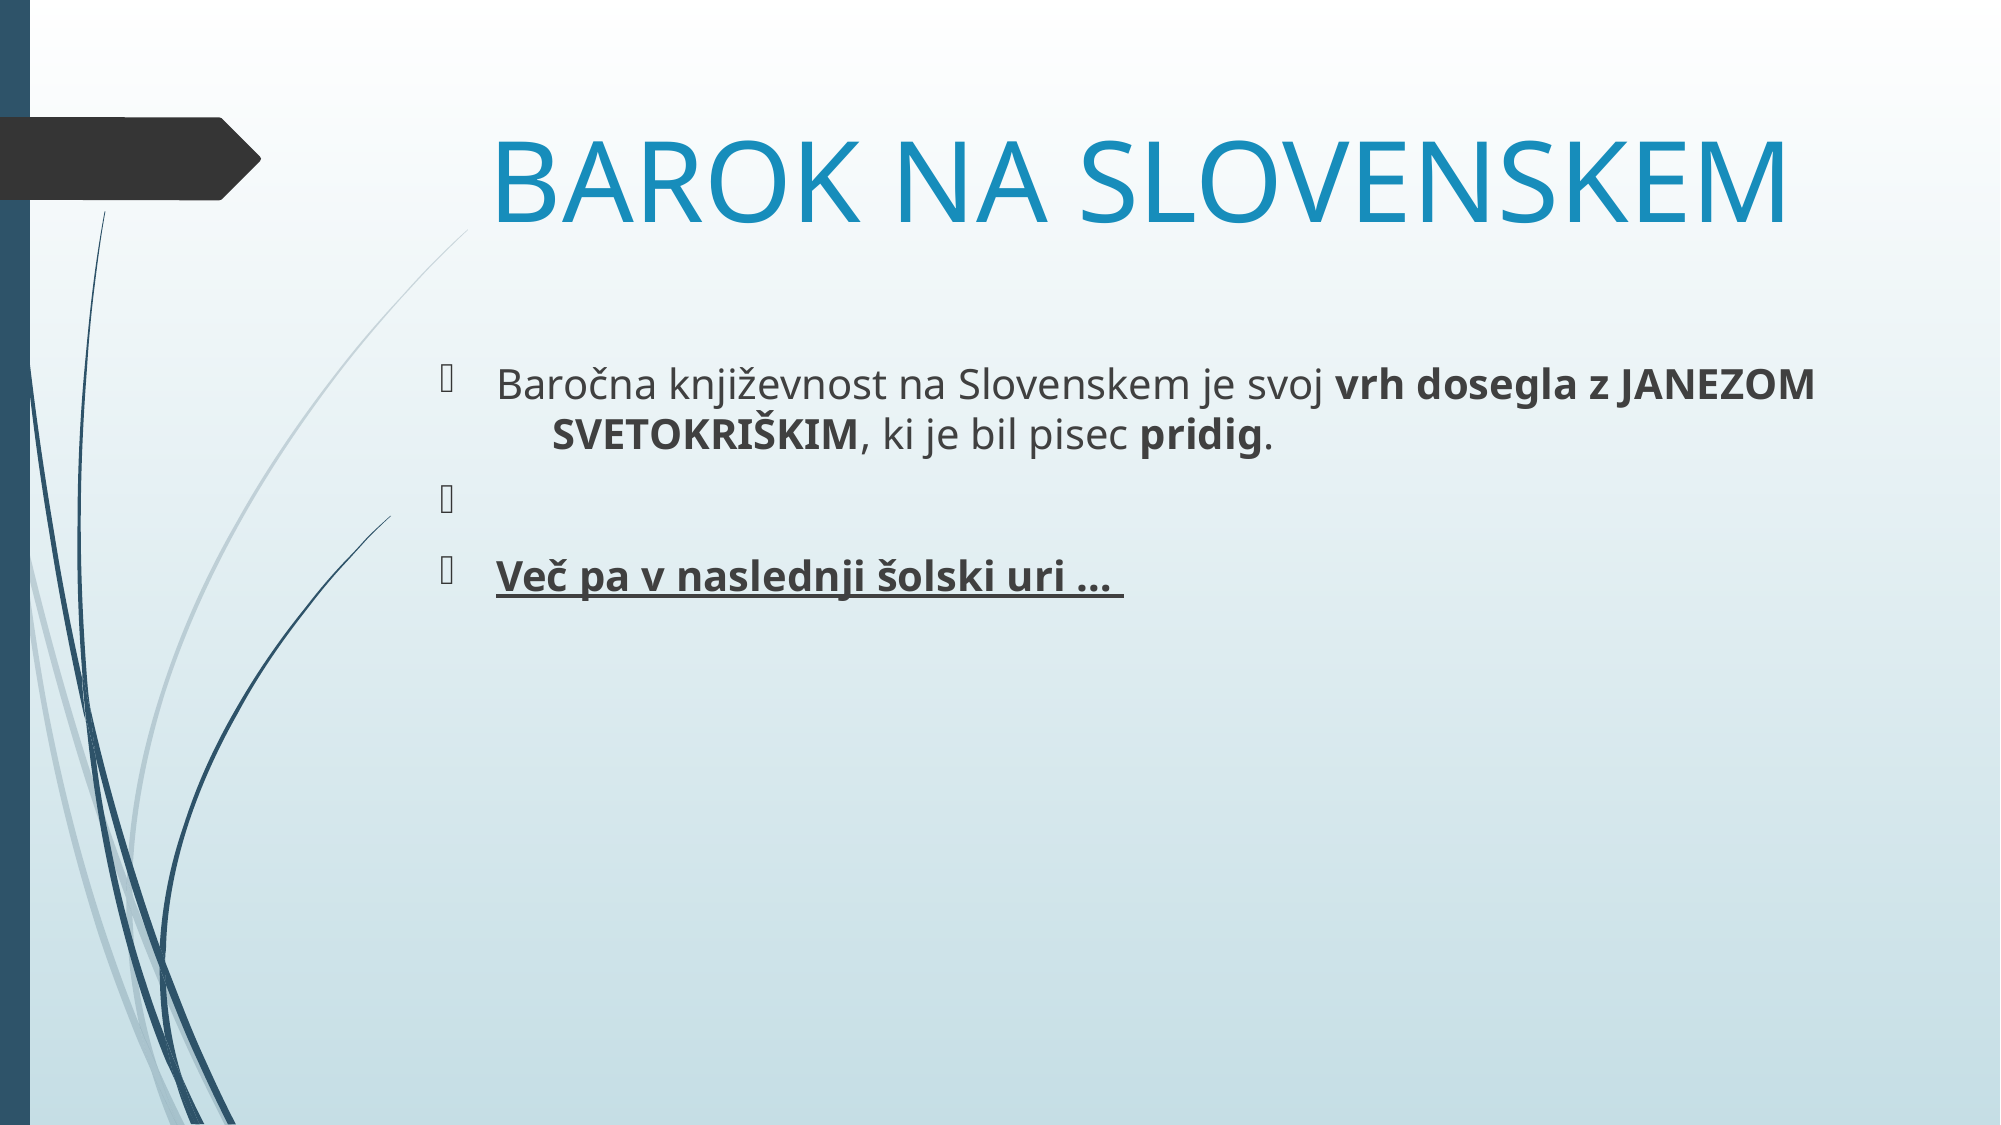

# BAROK NA SLOVENSKEM
Baročna književnost na Slovenskem je svoj vrh dosegla z JANEZOM SVETOKRIŠKIM, ki je bil pisec pridig.
Več pa v naslednji šolski uri …